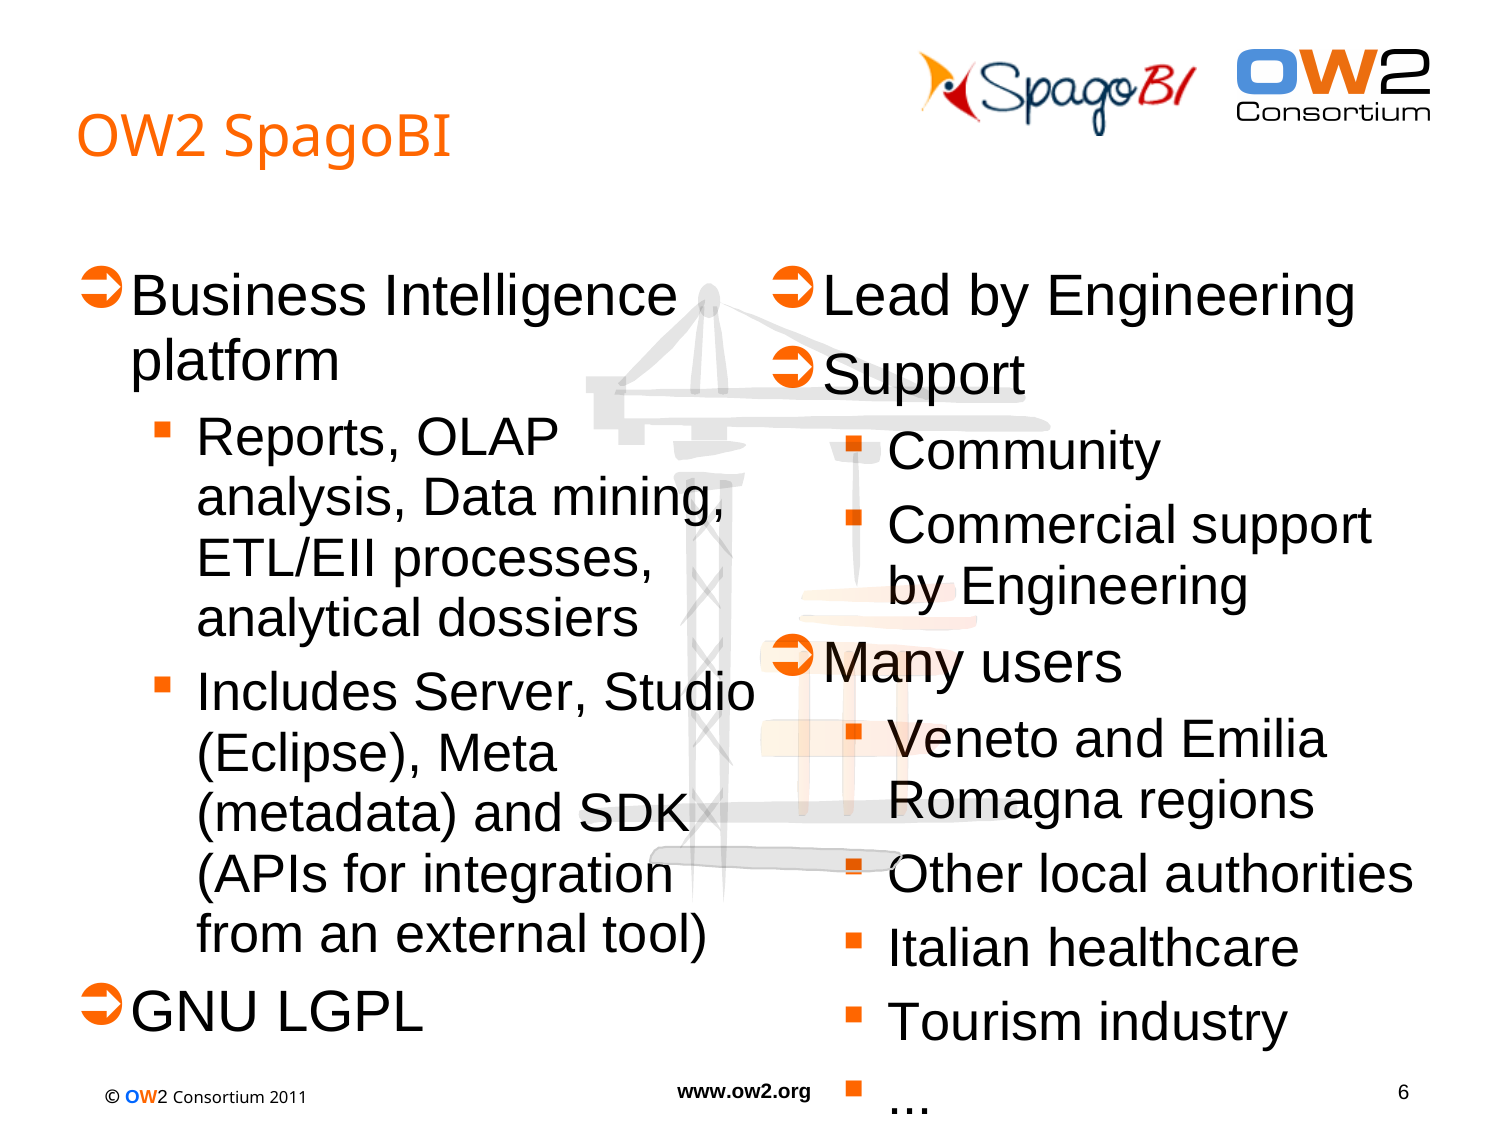

# OW2 SpagoBI
Business Intelligence platform
Reports, OLAP analysis, Data mining, ETL/EII processes, analytical dossiers
Includes Server, Studio (Eclipse), Meta (metadata) and SDK (APIs for integration from an external tool)
GNU LGPL
Lead by Engineering
Support
Community
Commercial support by Engineering
Many users
Veneto and Emilia Romagna regions
Other local authorities
Italian healthcare
Tourism industry
...
6